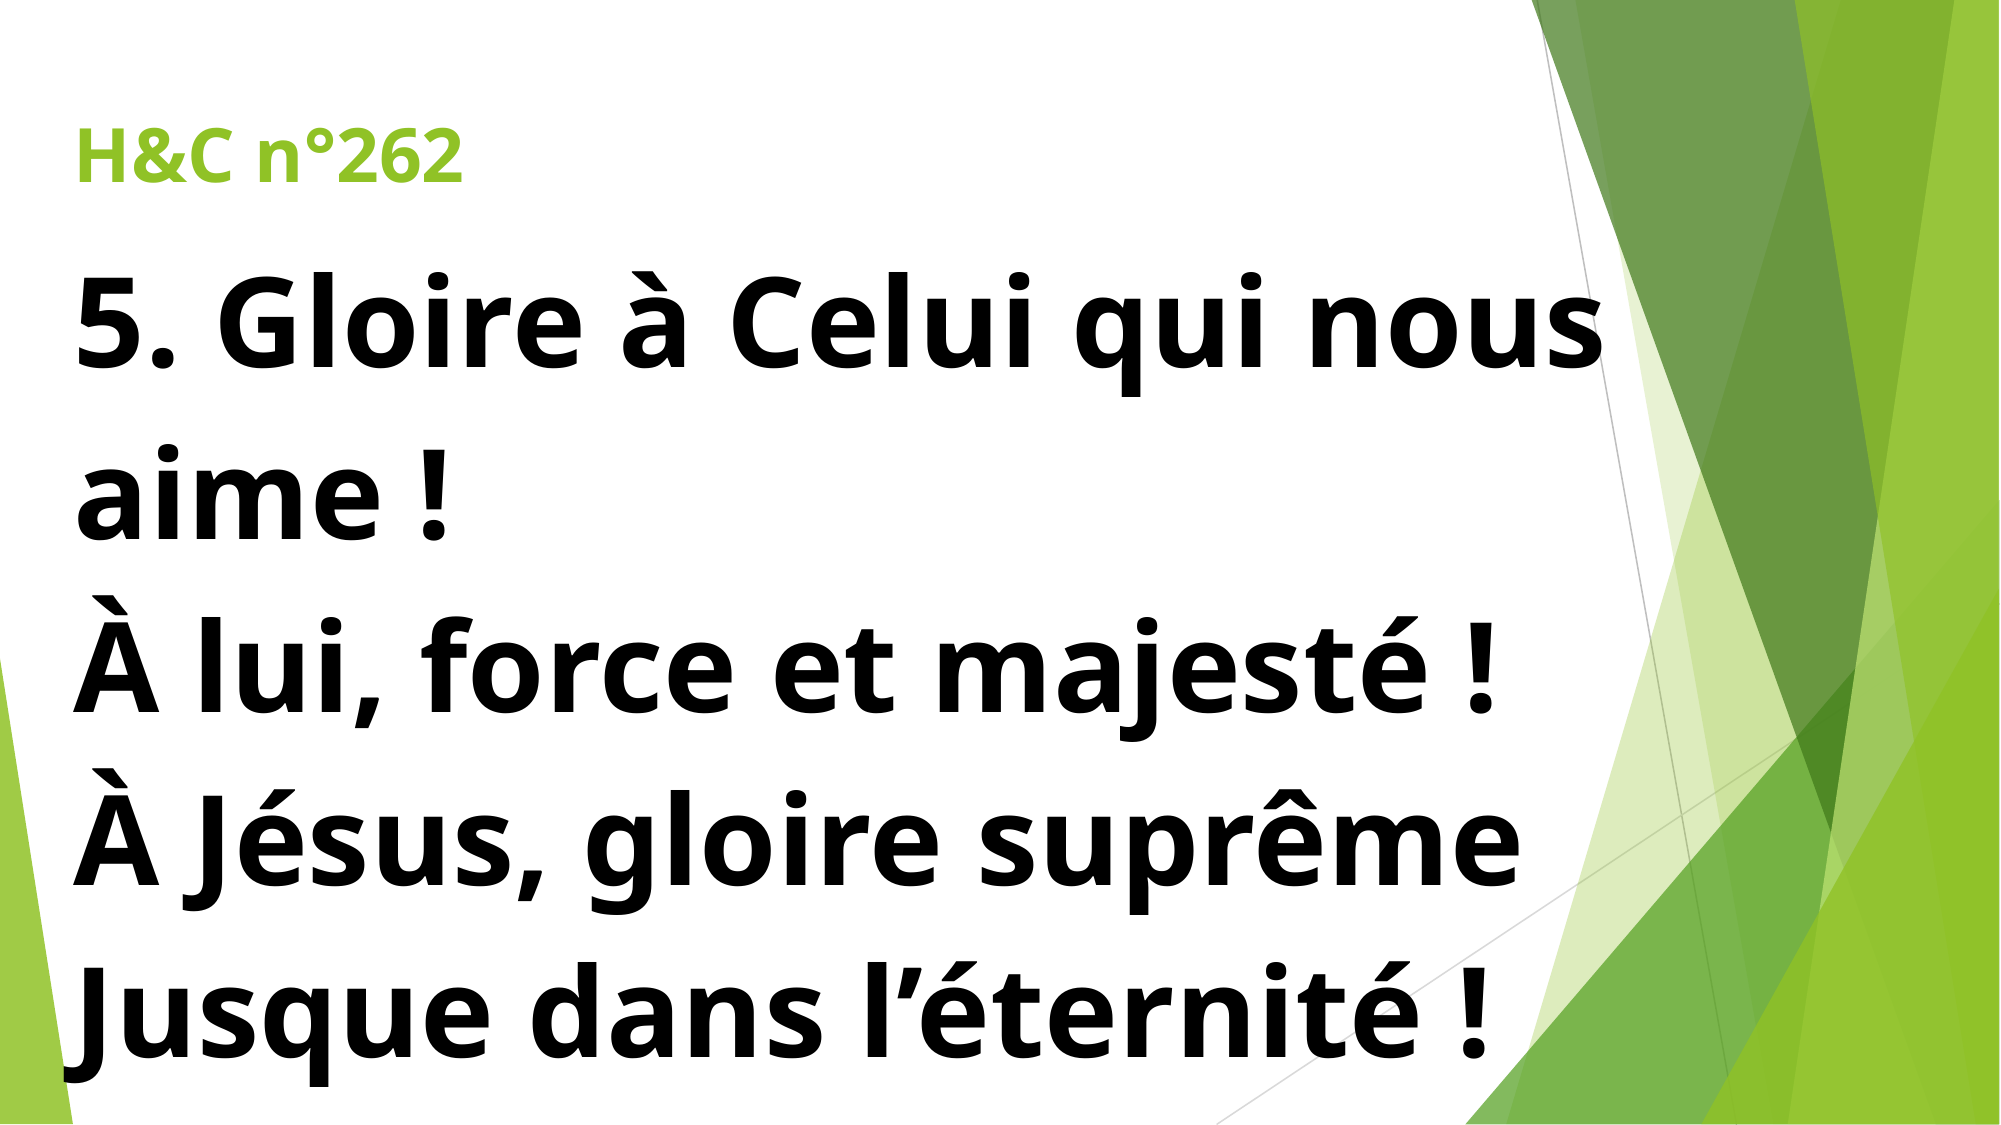

H&C n°262
5. Gloire à Celui qui nous aime !
À lui, force et majesté !
À Jésus, gloire suprême
Jusque dans l’éternité !